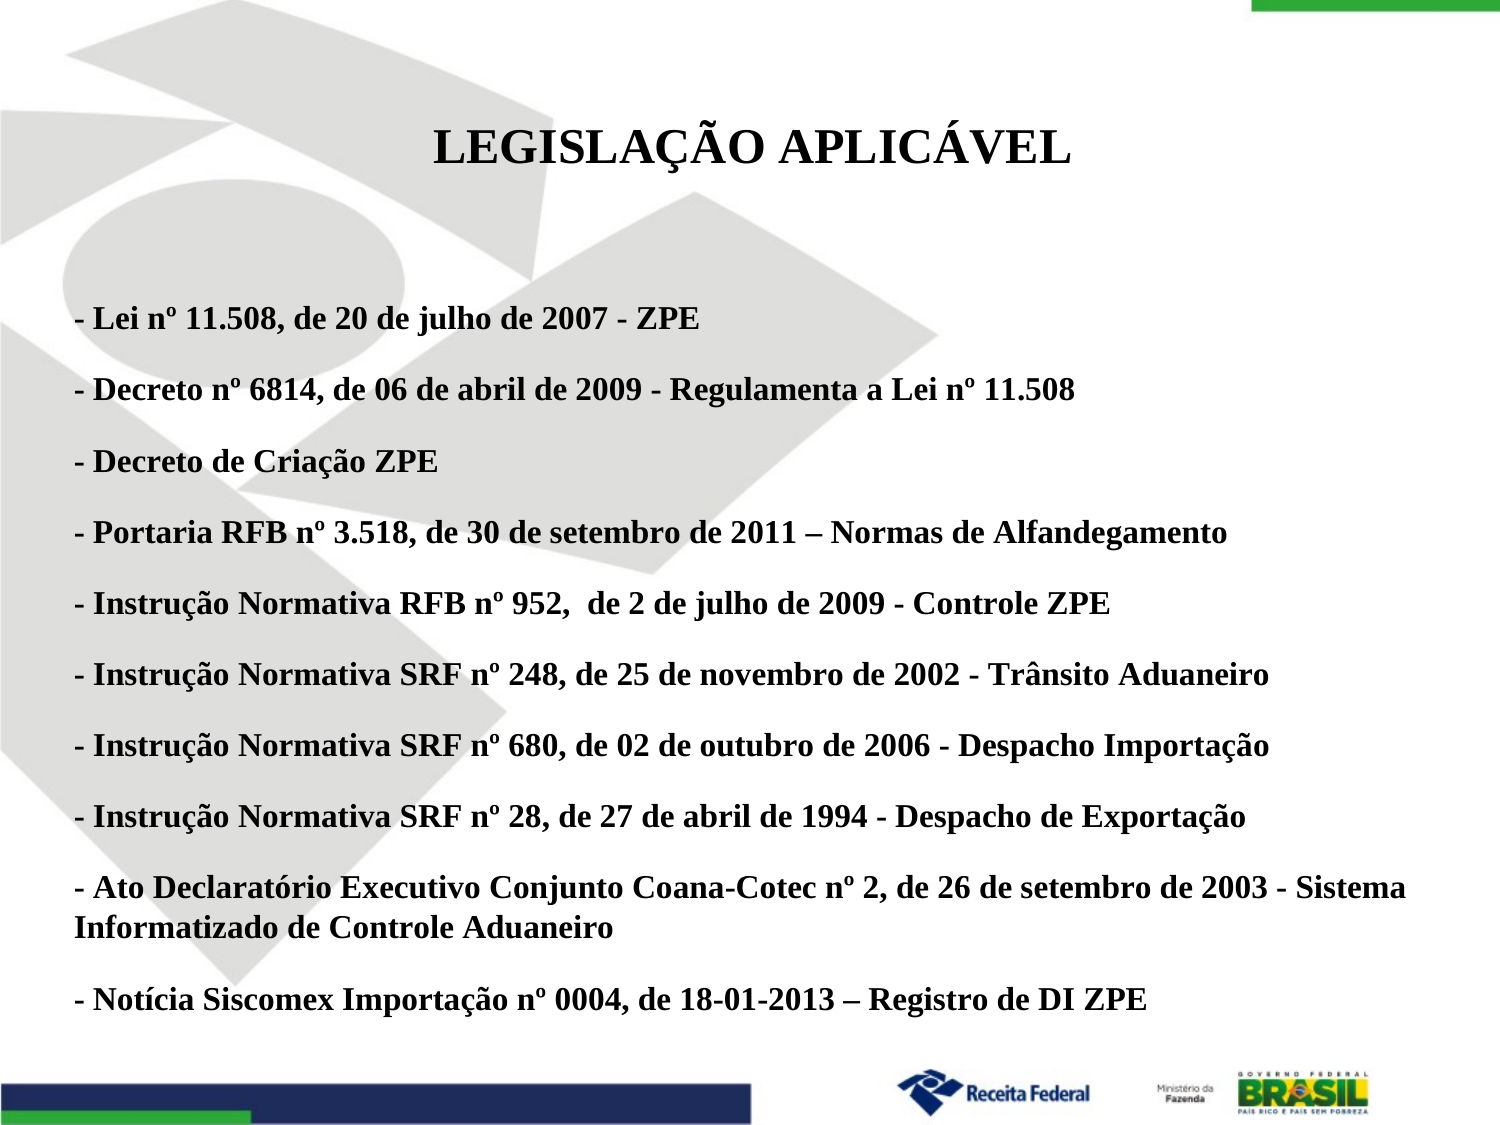

LEGISLAÇÃO APLICÁVEL
- Lei nº 11.508, de 20 de julho de 2007 - ZPE
- Decreto nº 6814, de 06 de abril de 2009 - Regulamenta a Lei nº 11.508
- Decreto de Criação ZPE
- Portaria RFB nº 3.518, de 30 de setembro de 2011 – Normas de Alfandegamento
- Instrução Normativa RFB nº 952, de 2 de julho de 2009 - Controle ZPE
- Instrução Normativa SRF nº 248, de 25 de novembro de 2002 - Trânsito Aduaneiro
- Instrução Normativa SRF nº 680, de 02 de outubro de 2006 - Despacho Importação
- Instrução Normativa SRF nº 28, de 27 de abril de 1994 - Despacho de Exportação
- Ato Declaratório Executivo Conjunto Coana-Cotec nº 2, de 26 de setembro de 2003 - Sistema Informatizado de Controle Aduaneiro
- Notícia Siscomex Importação nº 0004, de 18-01-2013 – Registro de DI ZPE